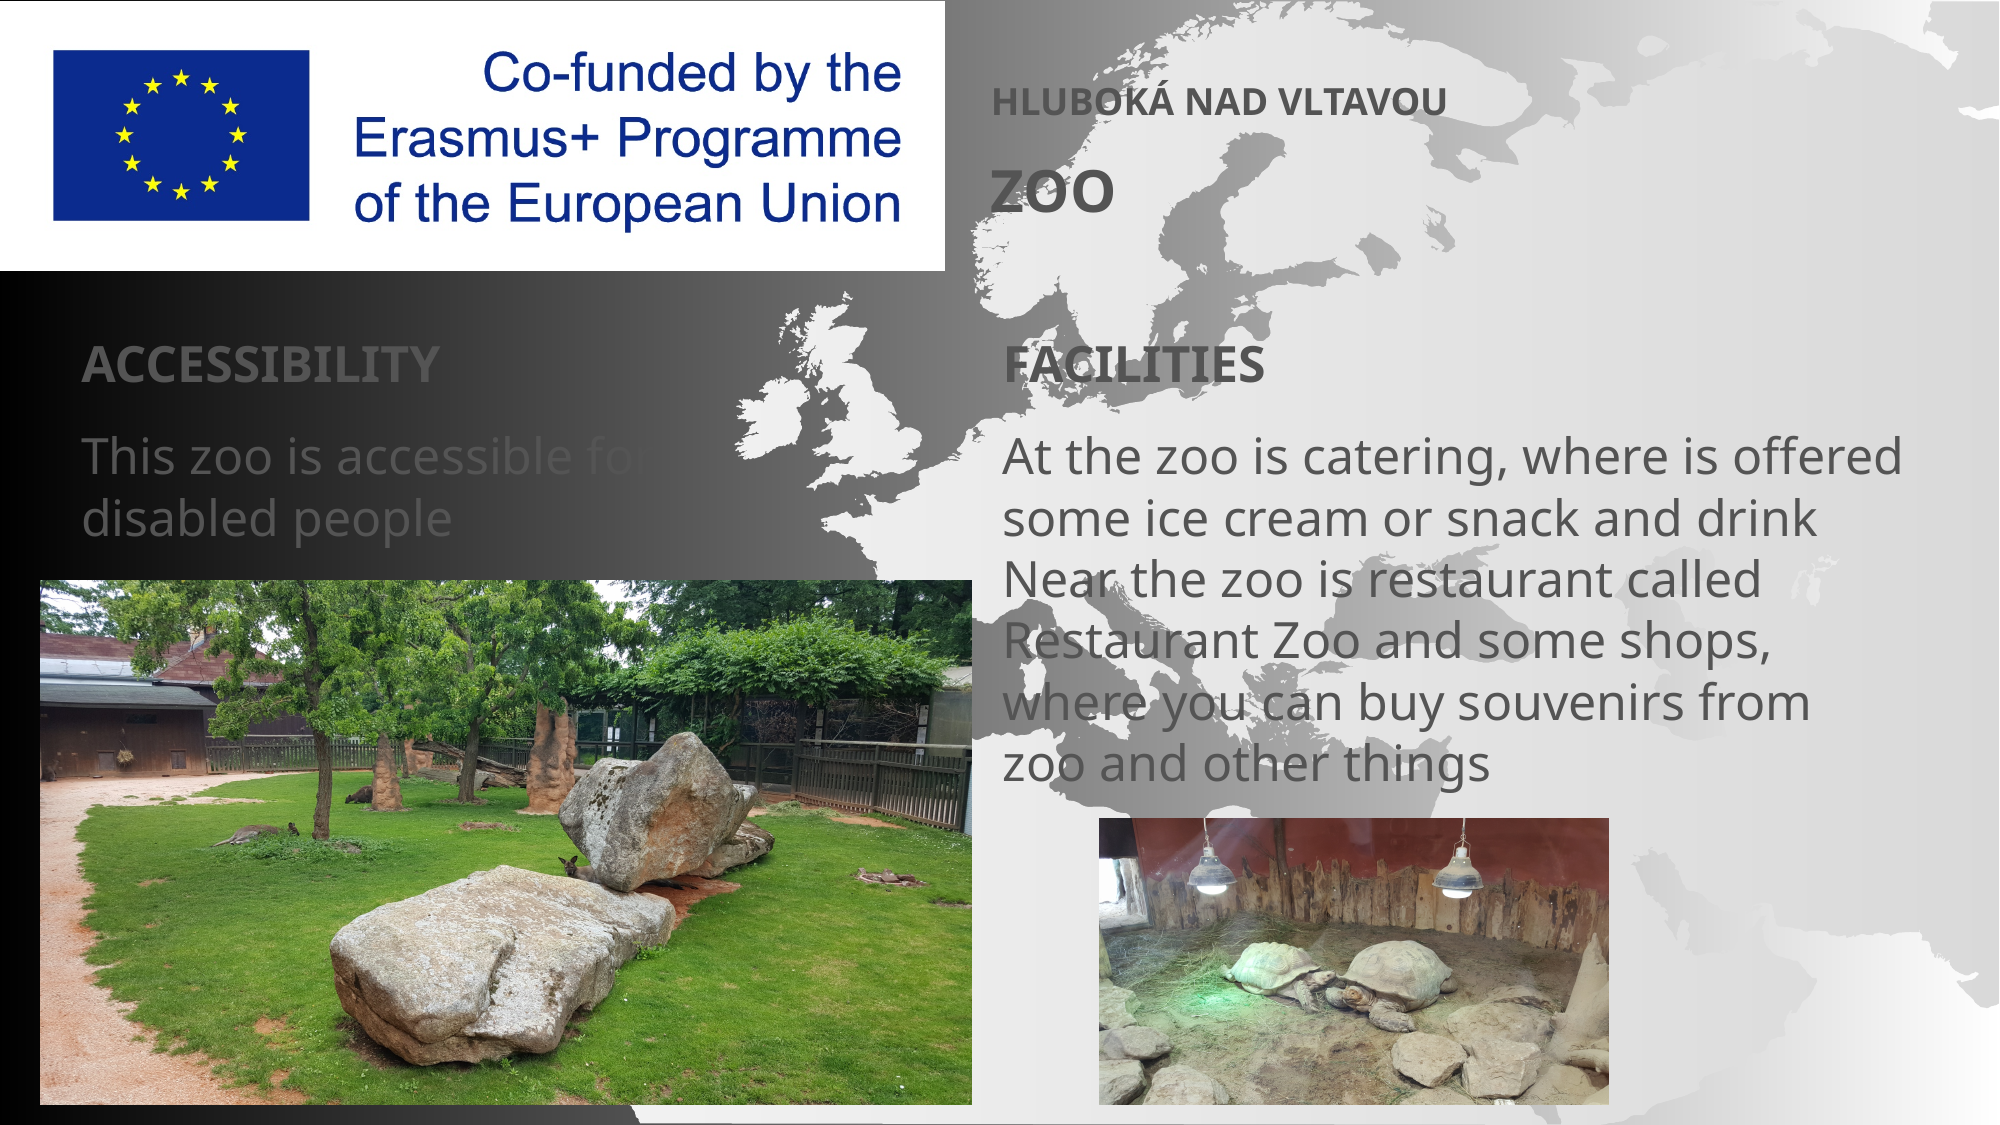

HLUBOKÁ NAD VLTAVOU
ZOO
ACCESSIBILITY
This zoo is accessible for disabled people
FACILITIES
At the zoo is catering, where is offered some ice cream or snack and drink
Near the zoo is restaurant called Restaurant Zoo and some shops, where you can buy souvenirs from zoo and other things